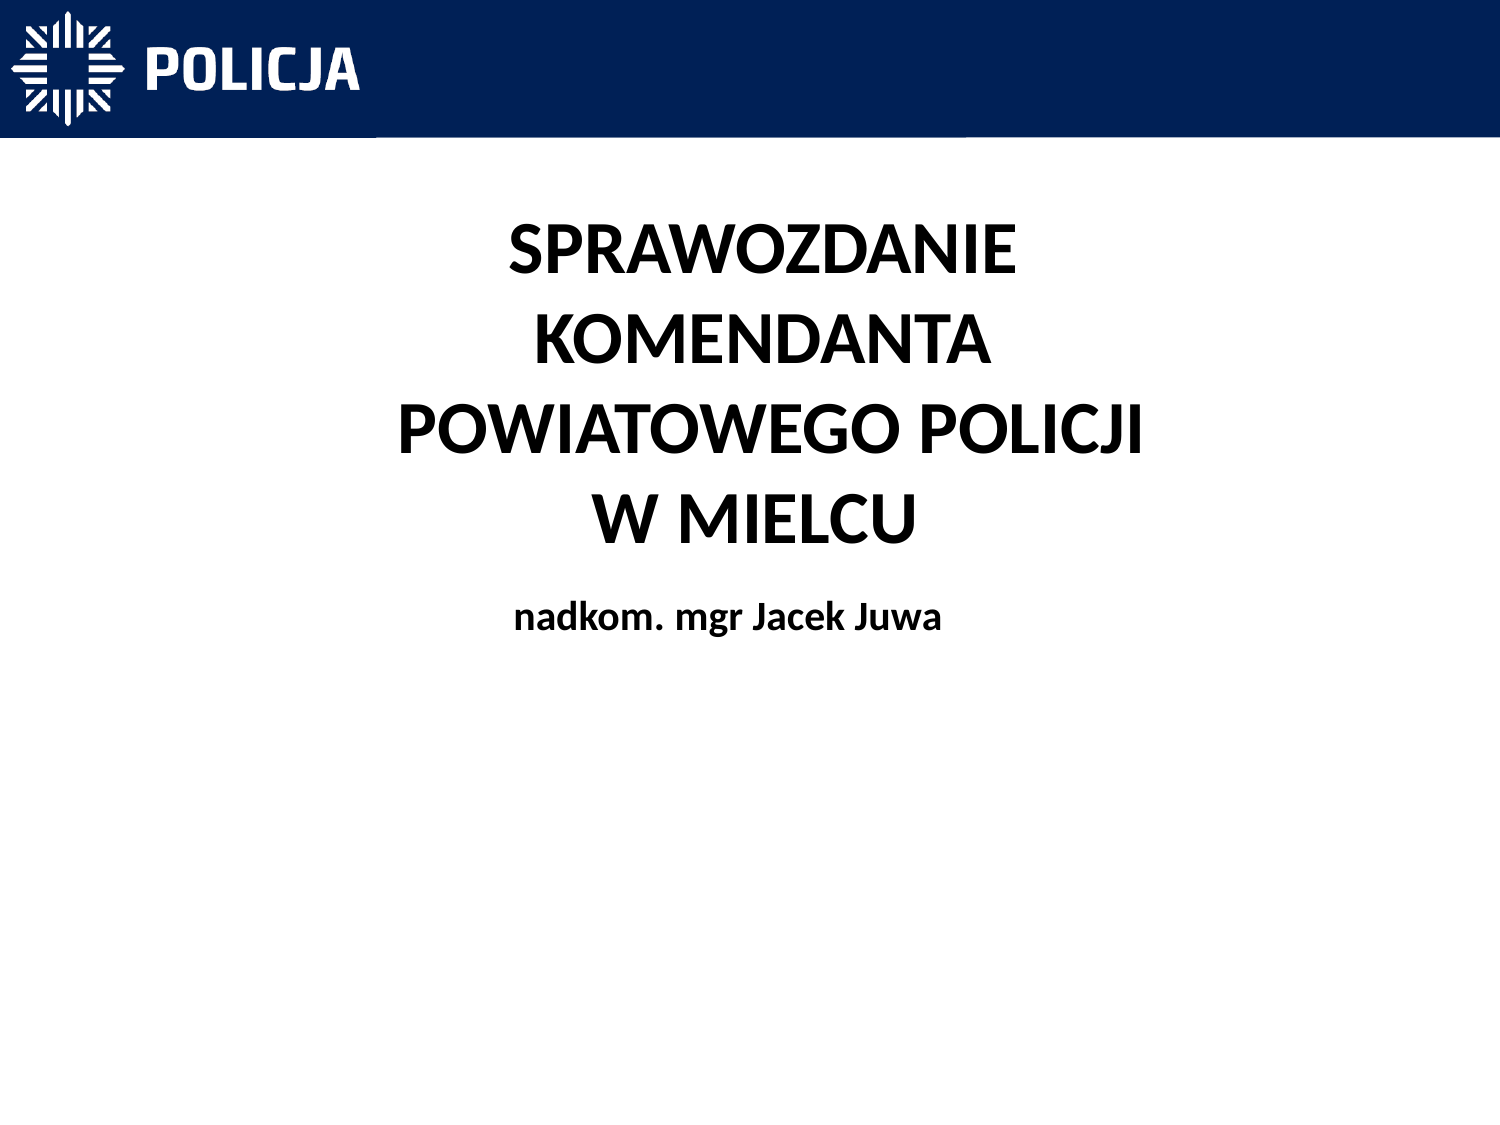

SPRAWOZDANIE
KOMENDANTA
 POWIATOWEGO POLICJI
W MIELCU
nadkom. mgr Jacek Juwa